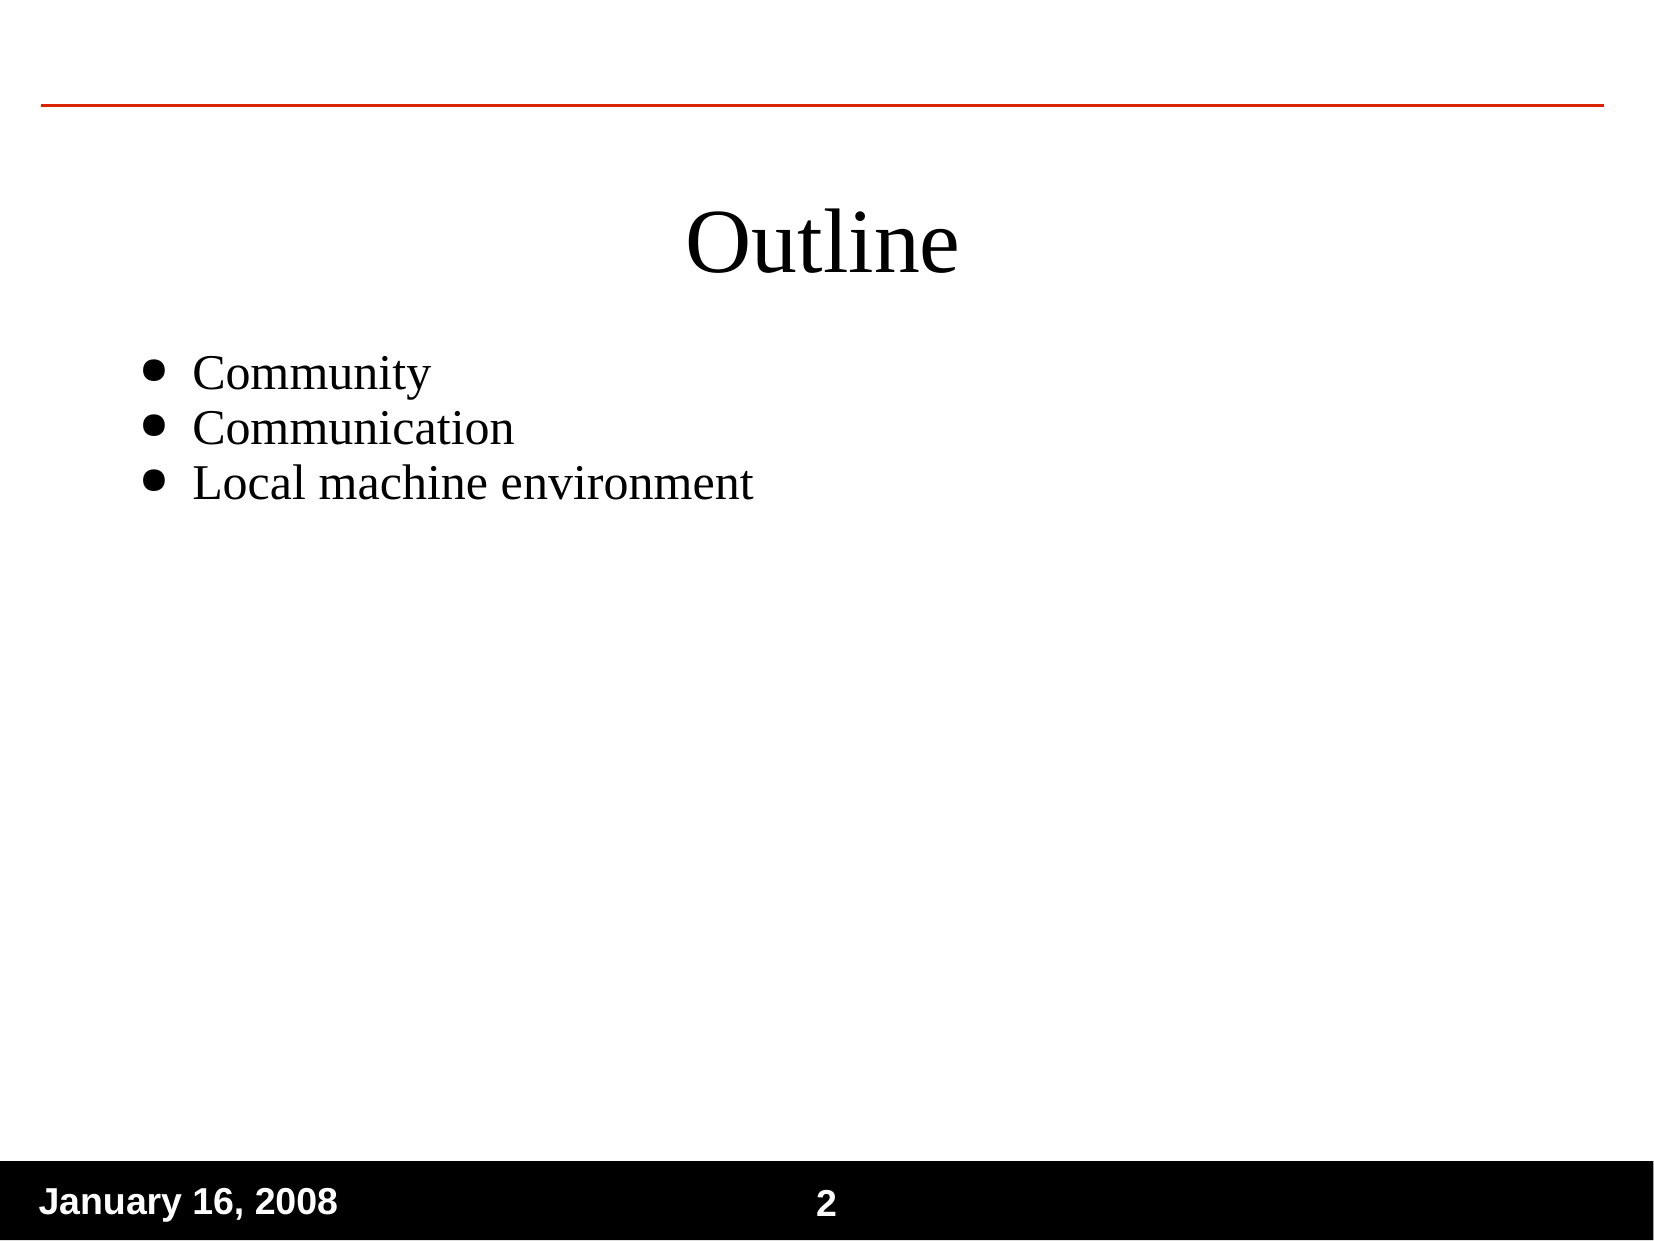

# Outline
Community
Communication
Local machine environment